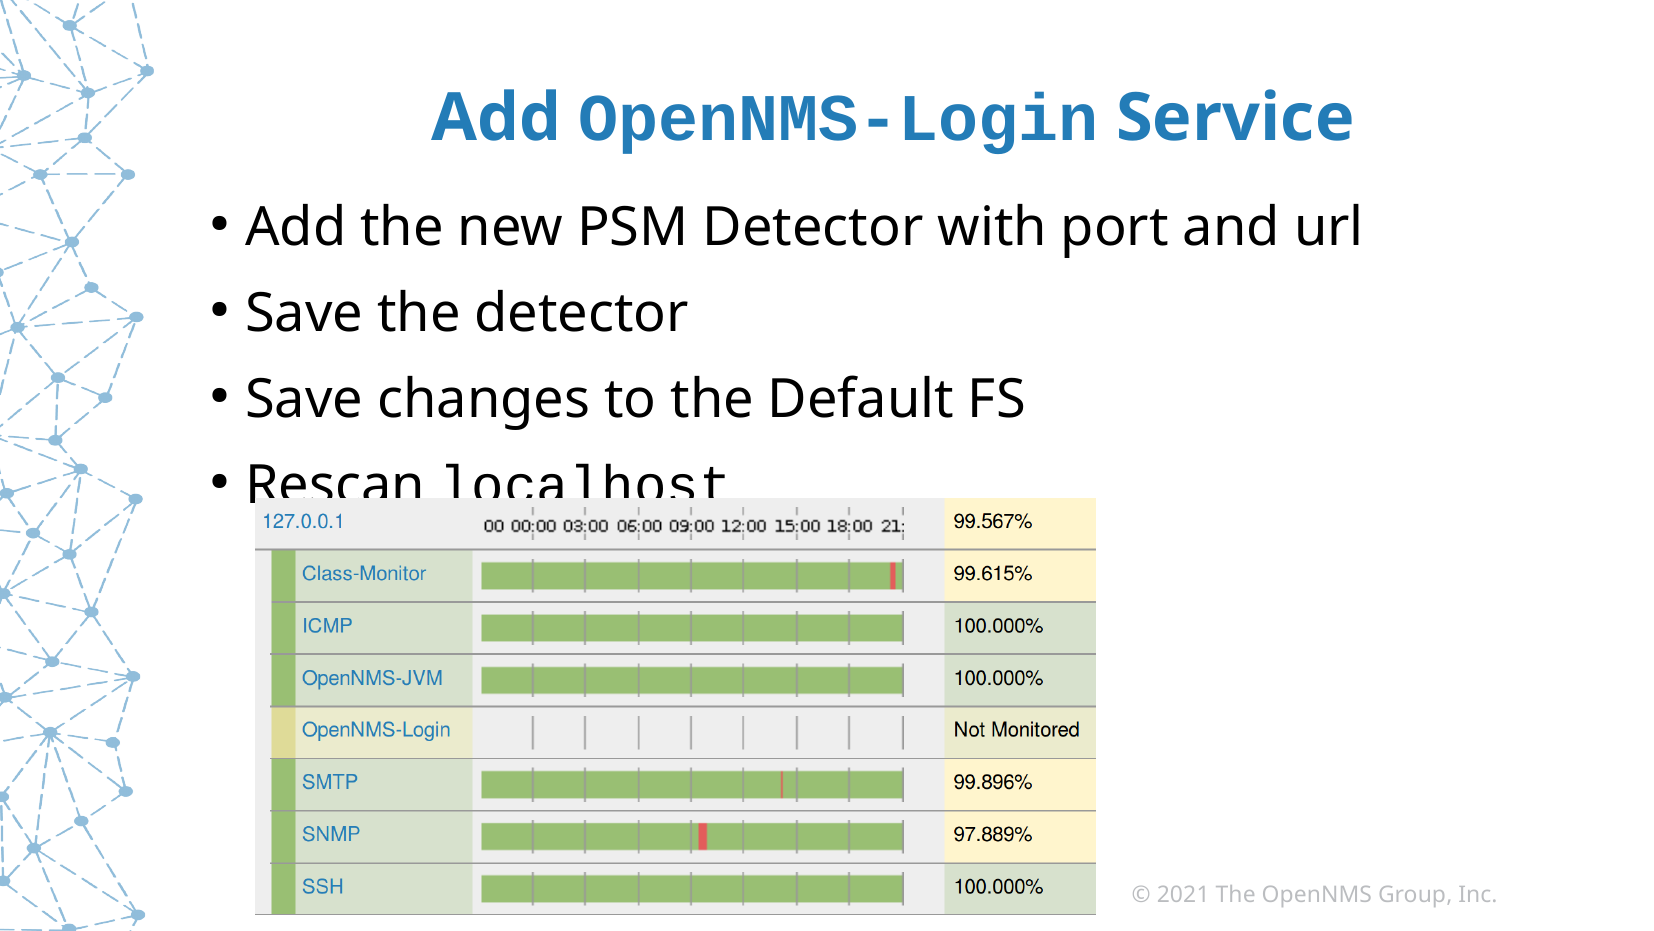

# Add OpenNMS-Login Service
Add the new PSM Detector with port and url
Save the detector
Save changes to the Default FS
Rescan localhost